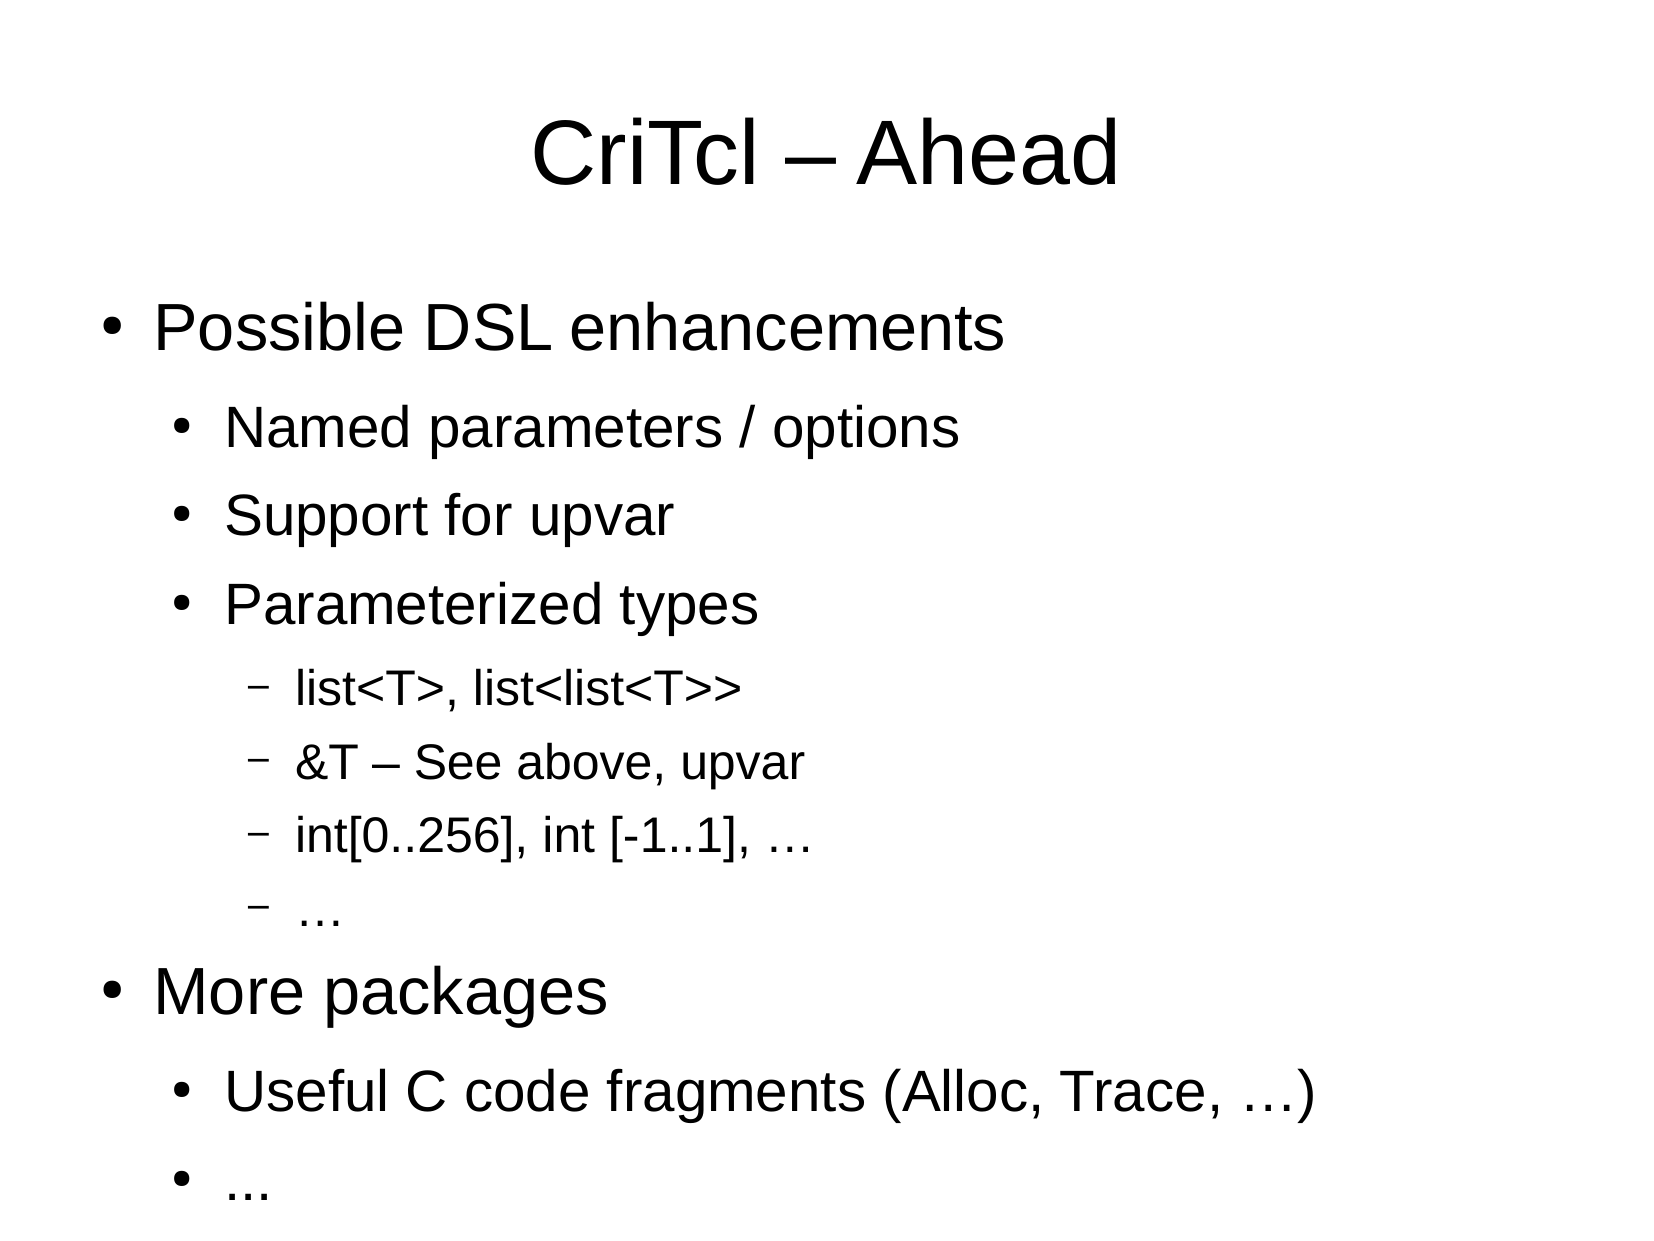

# CriTcl – Ahead
Possible DSL enhancements
Named parameters / options
Support for upvar
Parameterized types
list<T>, list<list<T>>
&T – See above, upvar
int[0..256], int [-1..1], …
…
More packages
Useful C code fragments (Alloc, Trace, …)
...